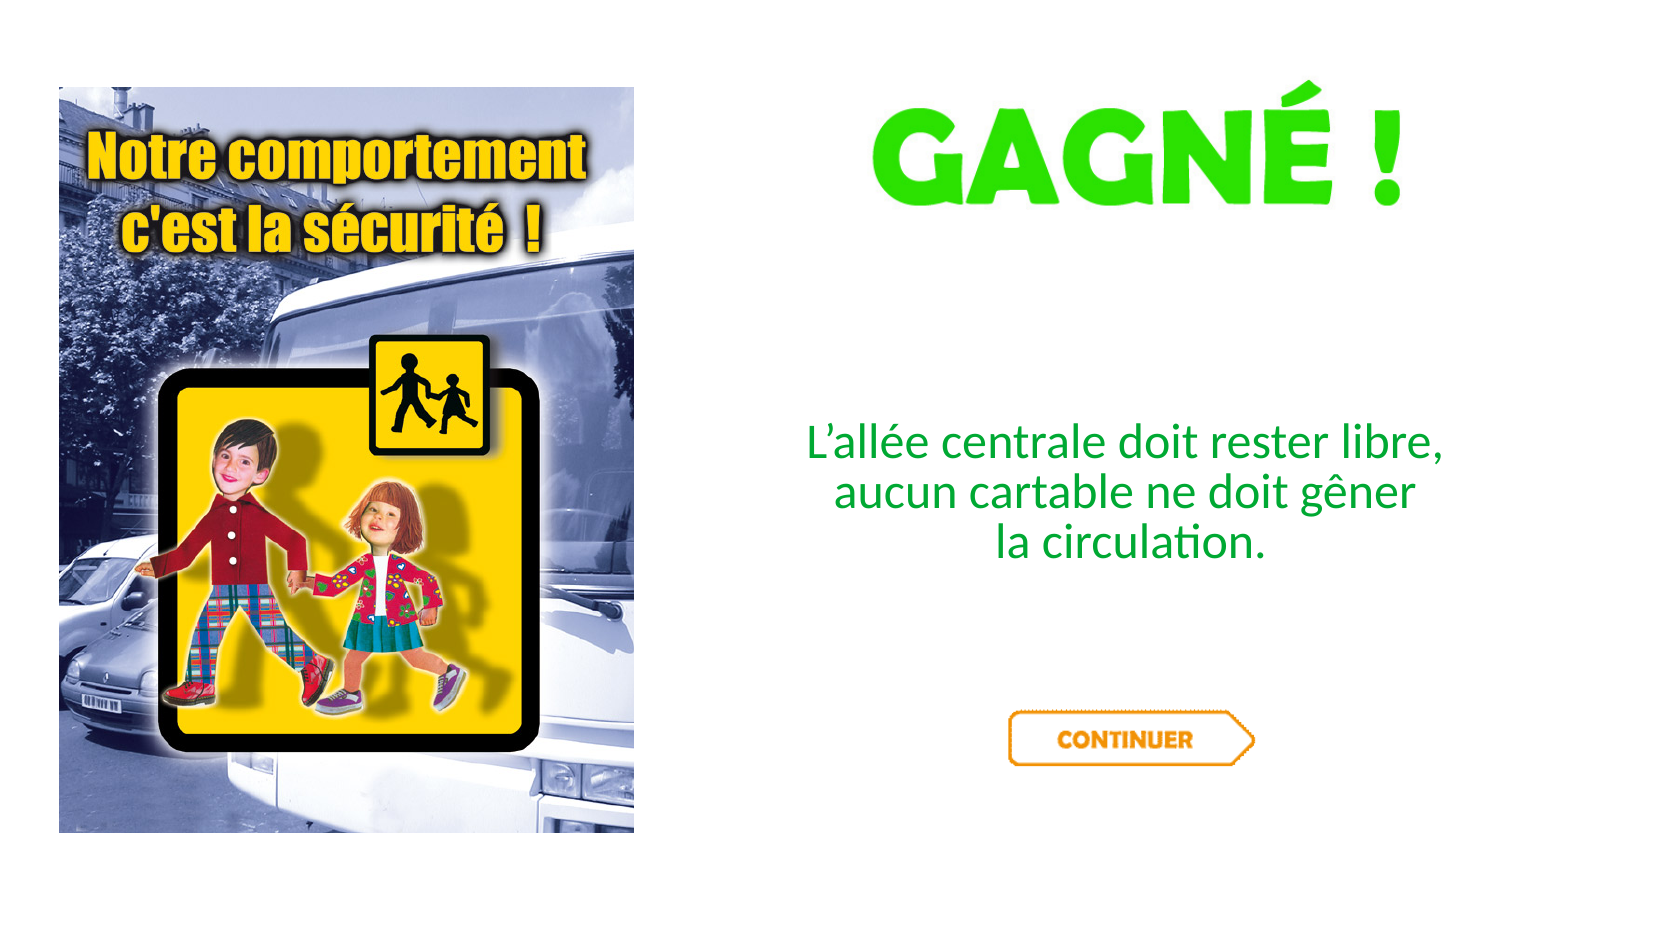

L’allée centrale doit rester libre,
aucun cartable ne doit gêner
la circulation.